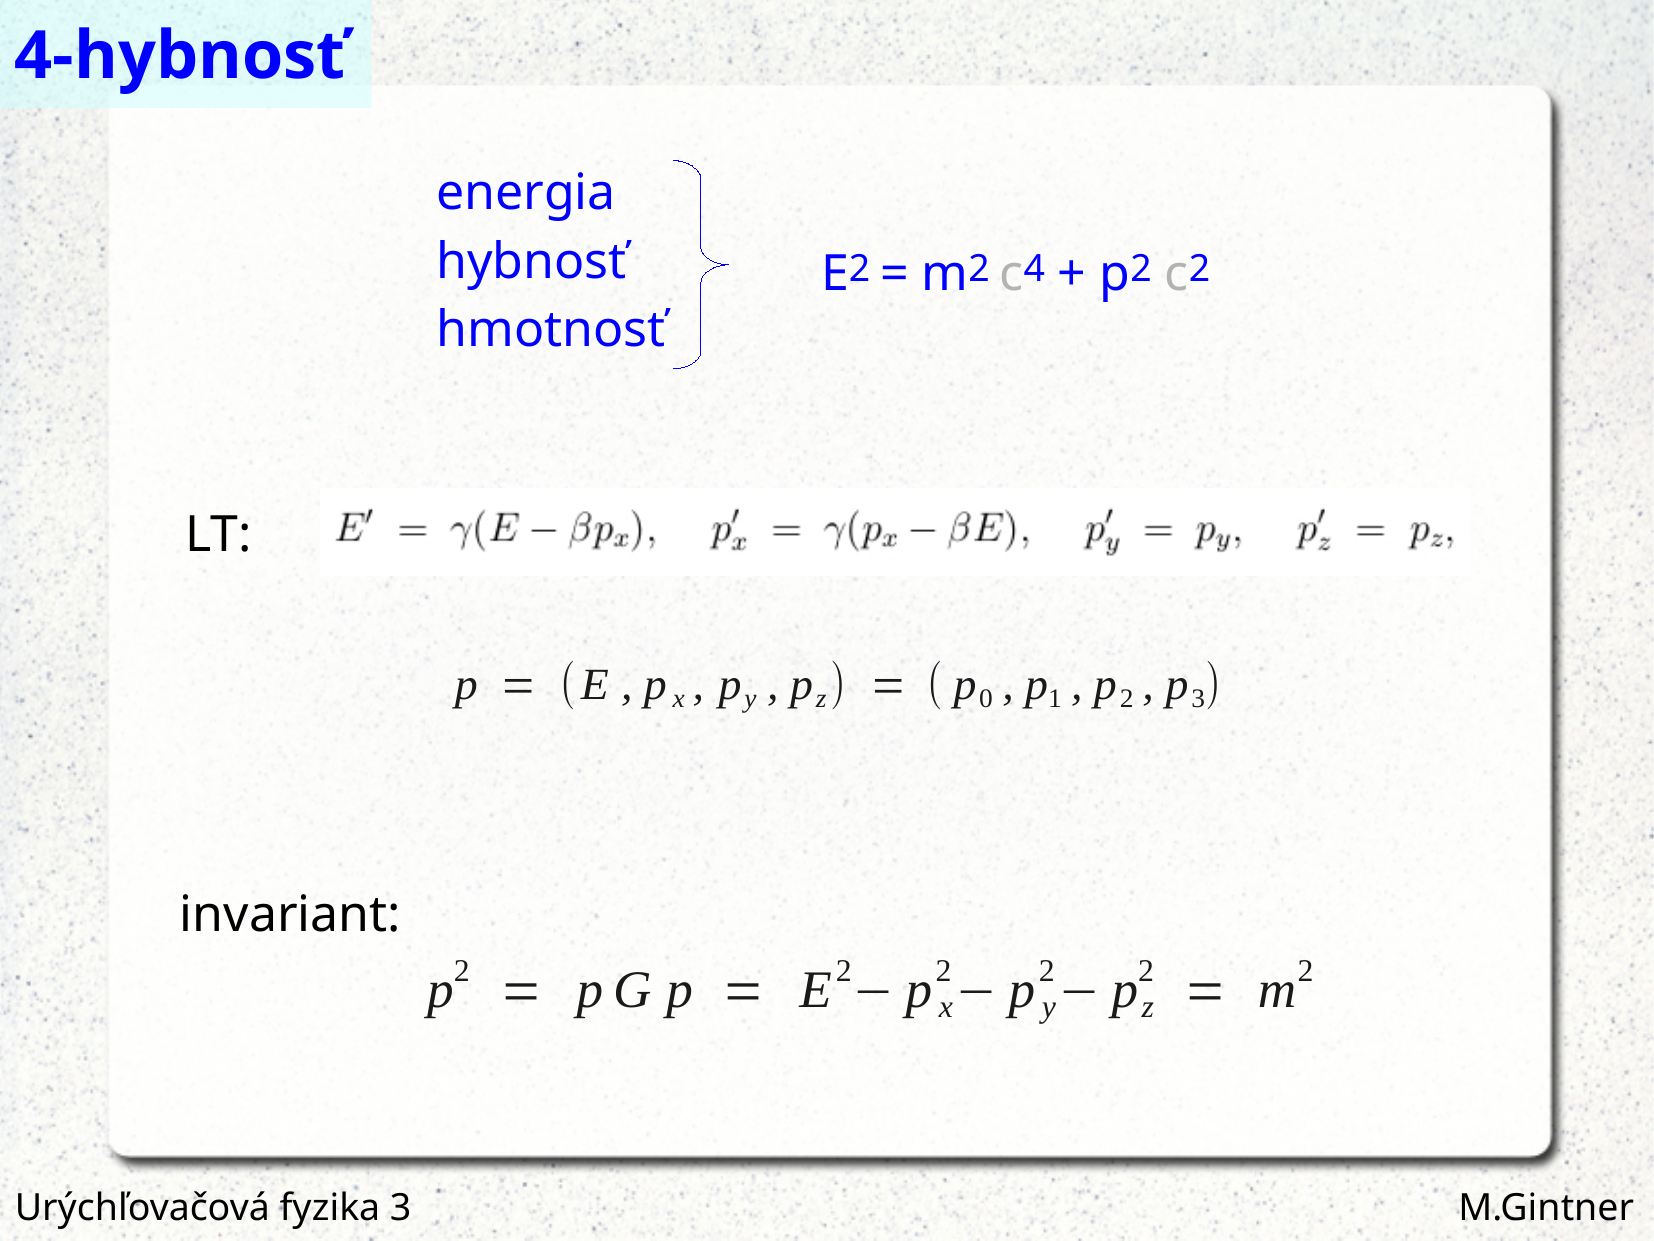

4-hybnosť
energia
hybnosť
hmotnosť
E2 = m2 c4 + p2 c2
LT:
invariant:
Urýchľovačová fyzika 3
M.Gintner